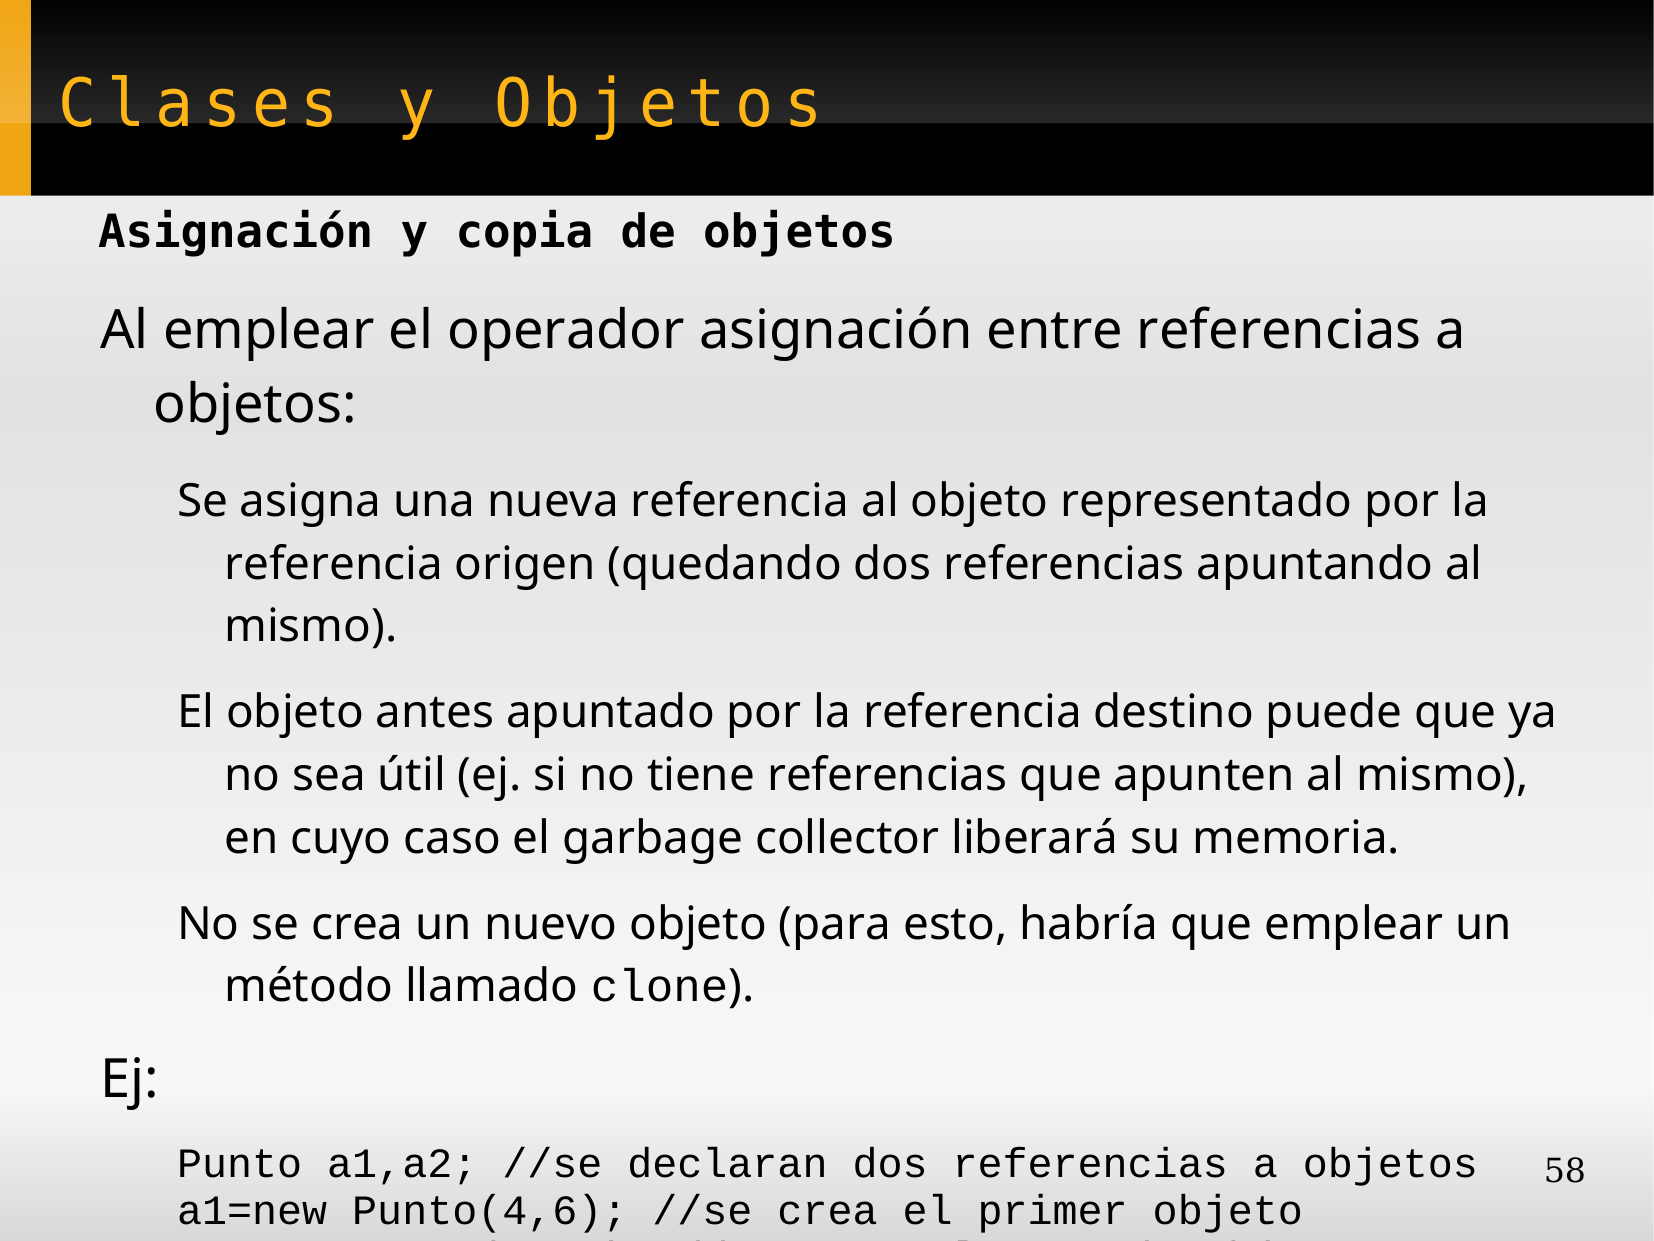

# Clases y Objetos
Asignación y copia de objetos
Al emplear el operador asignación entre referencias a objetos:
Se asigna una nueva referencia al objeto representado por la referencia origen (quedando dos referencias apuntando al mismo).
El objeto antes apuntado por la referencia destino puede que ya no sea útil (ej. si no tiene referencias que apunten al mismo), en cuyo caso el garbage collector liberará su memoria.
No se crea un nuevo objeto (para esto, habría que emplear un método llamado clone).
Ej:
Punto a1,a2; //se declaran dos referencias a objetos
a1=new Punto(4,6); //se crea el primer objeto
a2=new Punto(3,42); //se crea el segundo objeto
a1=a2; //el antiguo objeto Punto(4,6) es desechable
58